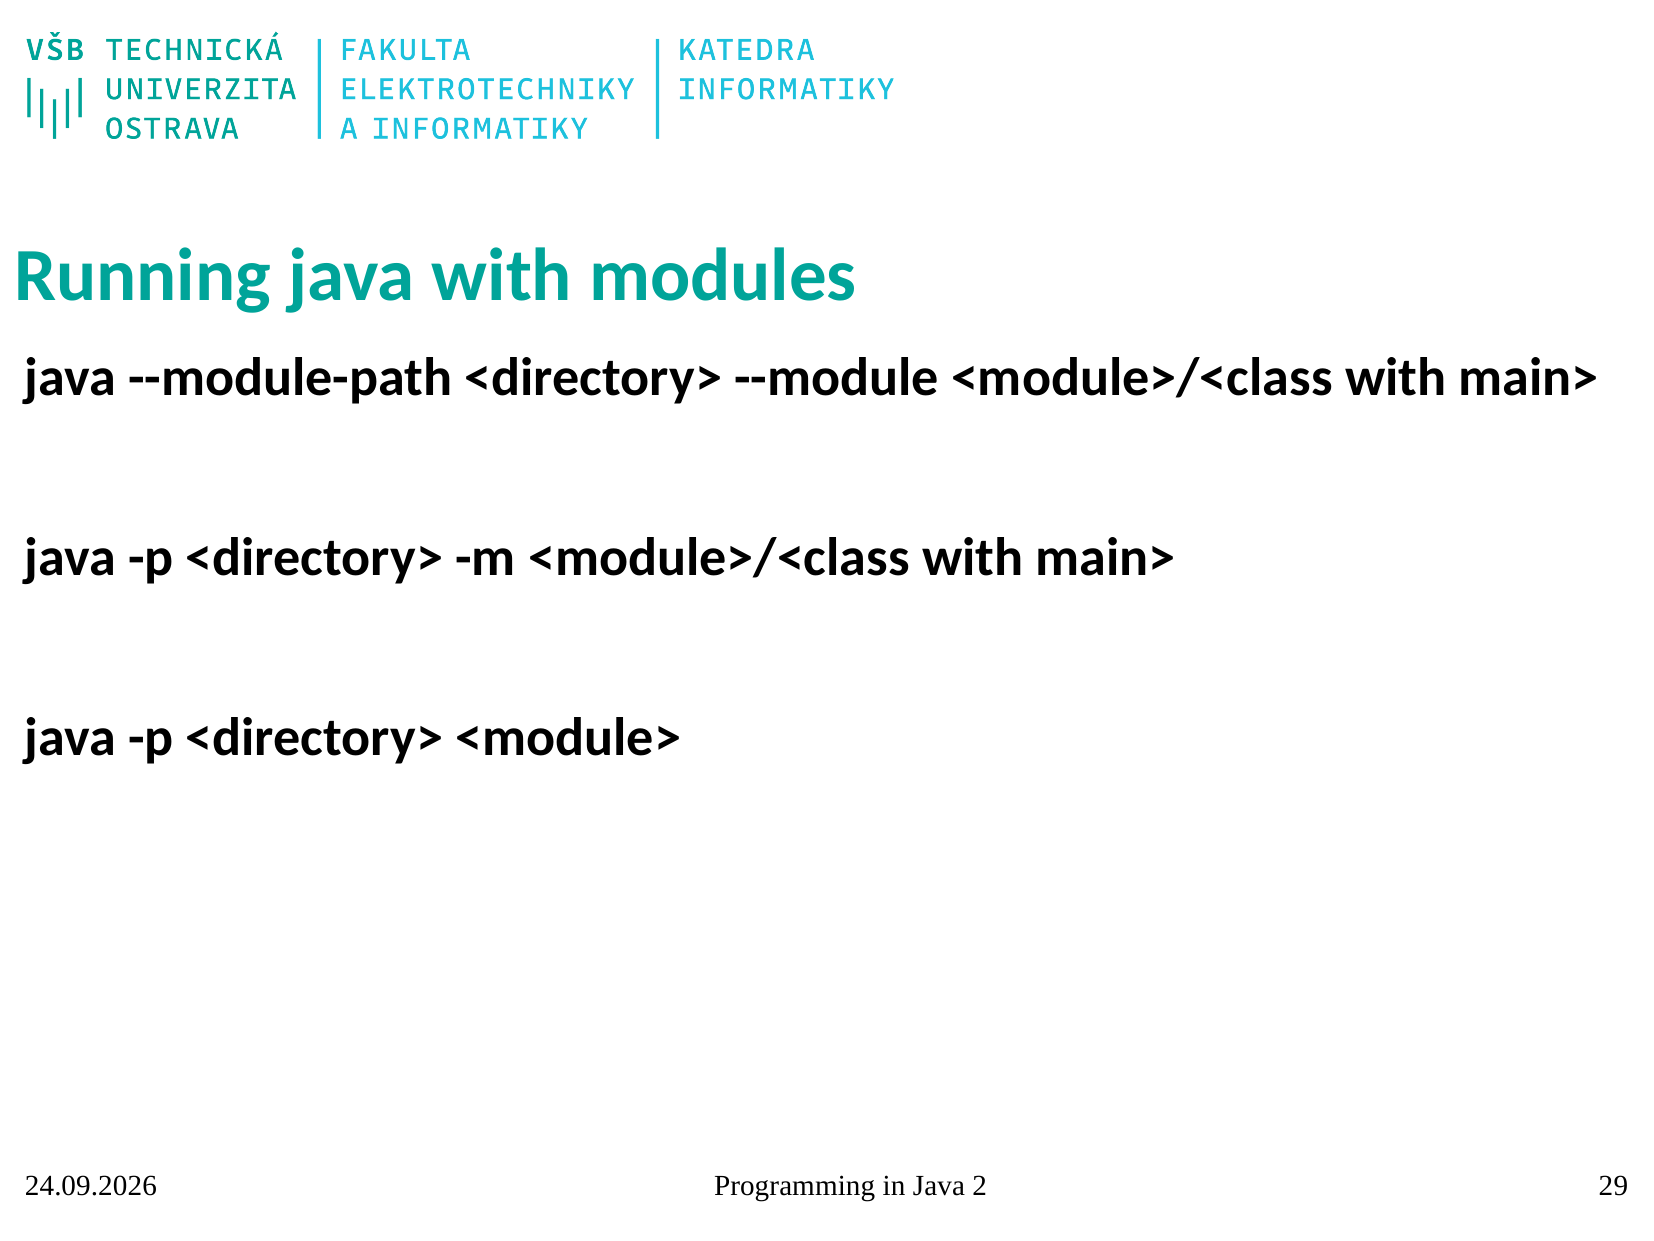

# Running java with modules
java --module-path <directory> --module <module>/<class with main>
java -p <directory> -m <module>/<class with main>
java -p <directory> <module>
Programming in Java 2
29